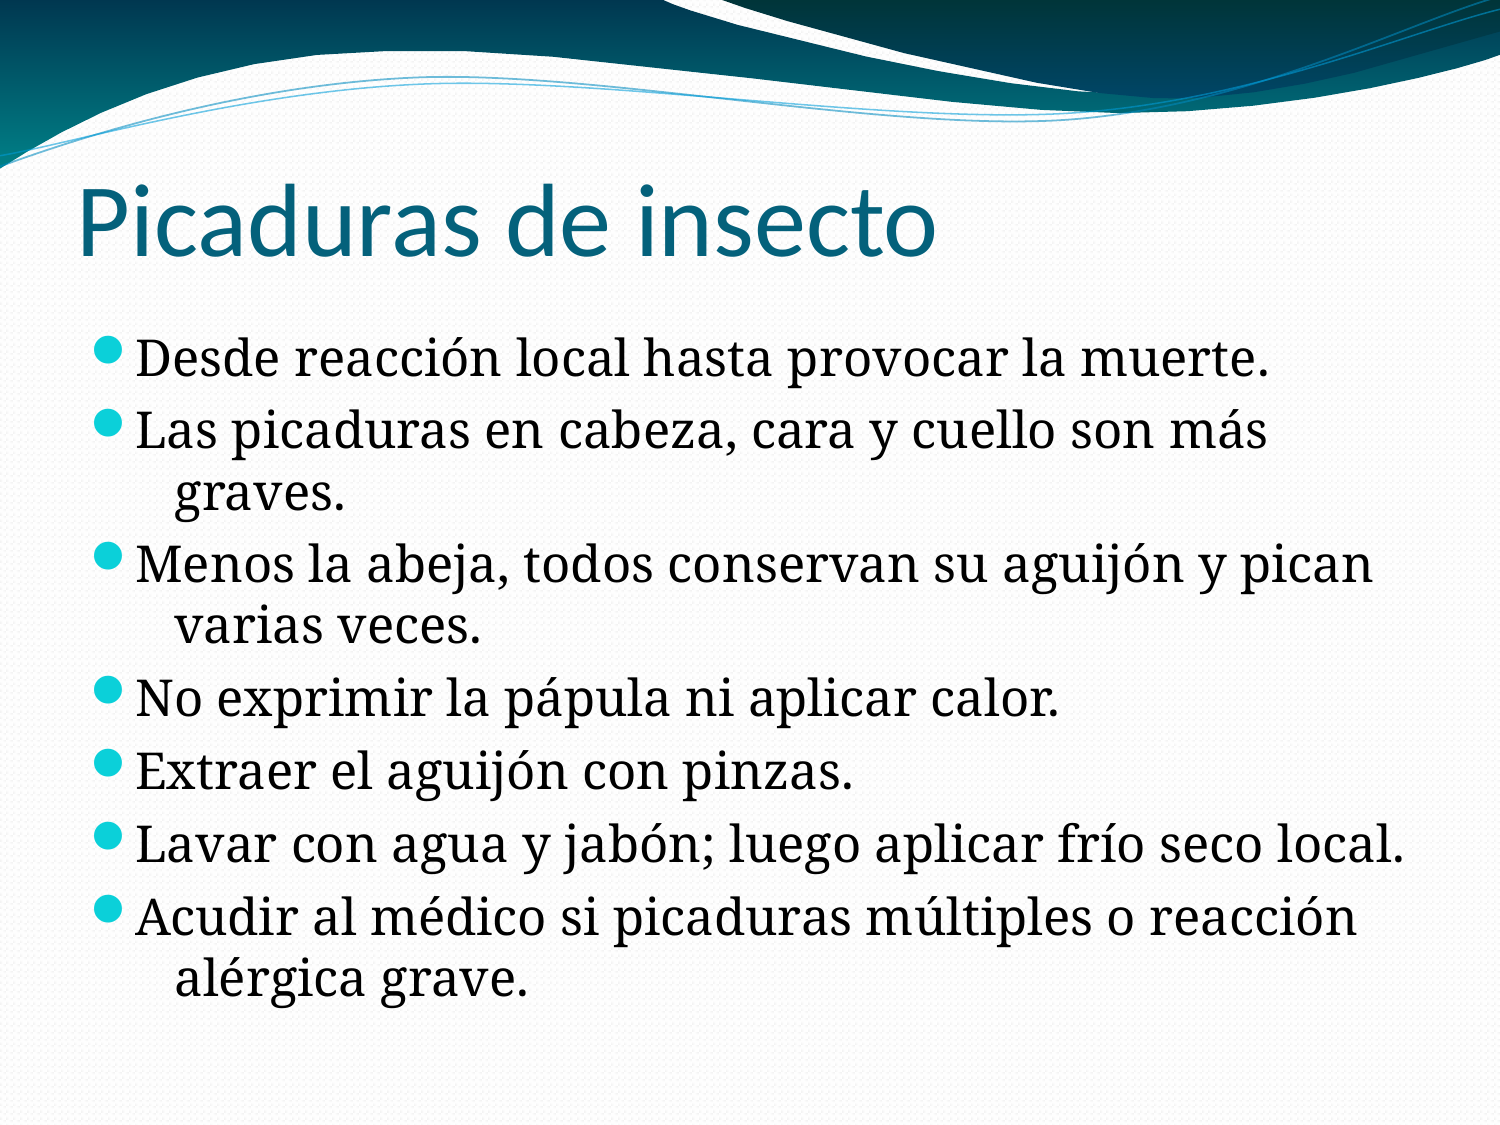

# Picaduras de insecto
Desde reacción local hasta provocar la muerte.
Las picaduras en cabeza, cara y cuello son más graves.
Menos la abeja, todos conservan su aguijón y pican varias veces.
No exprimir la pápula ni aplicar calor.
Extraer el aguijón con pinzas.
Lavar con agua y jabón; luego aplicar frío seco local.
Acudir al médico si picaduras múltiples o reacción alérgica grave.